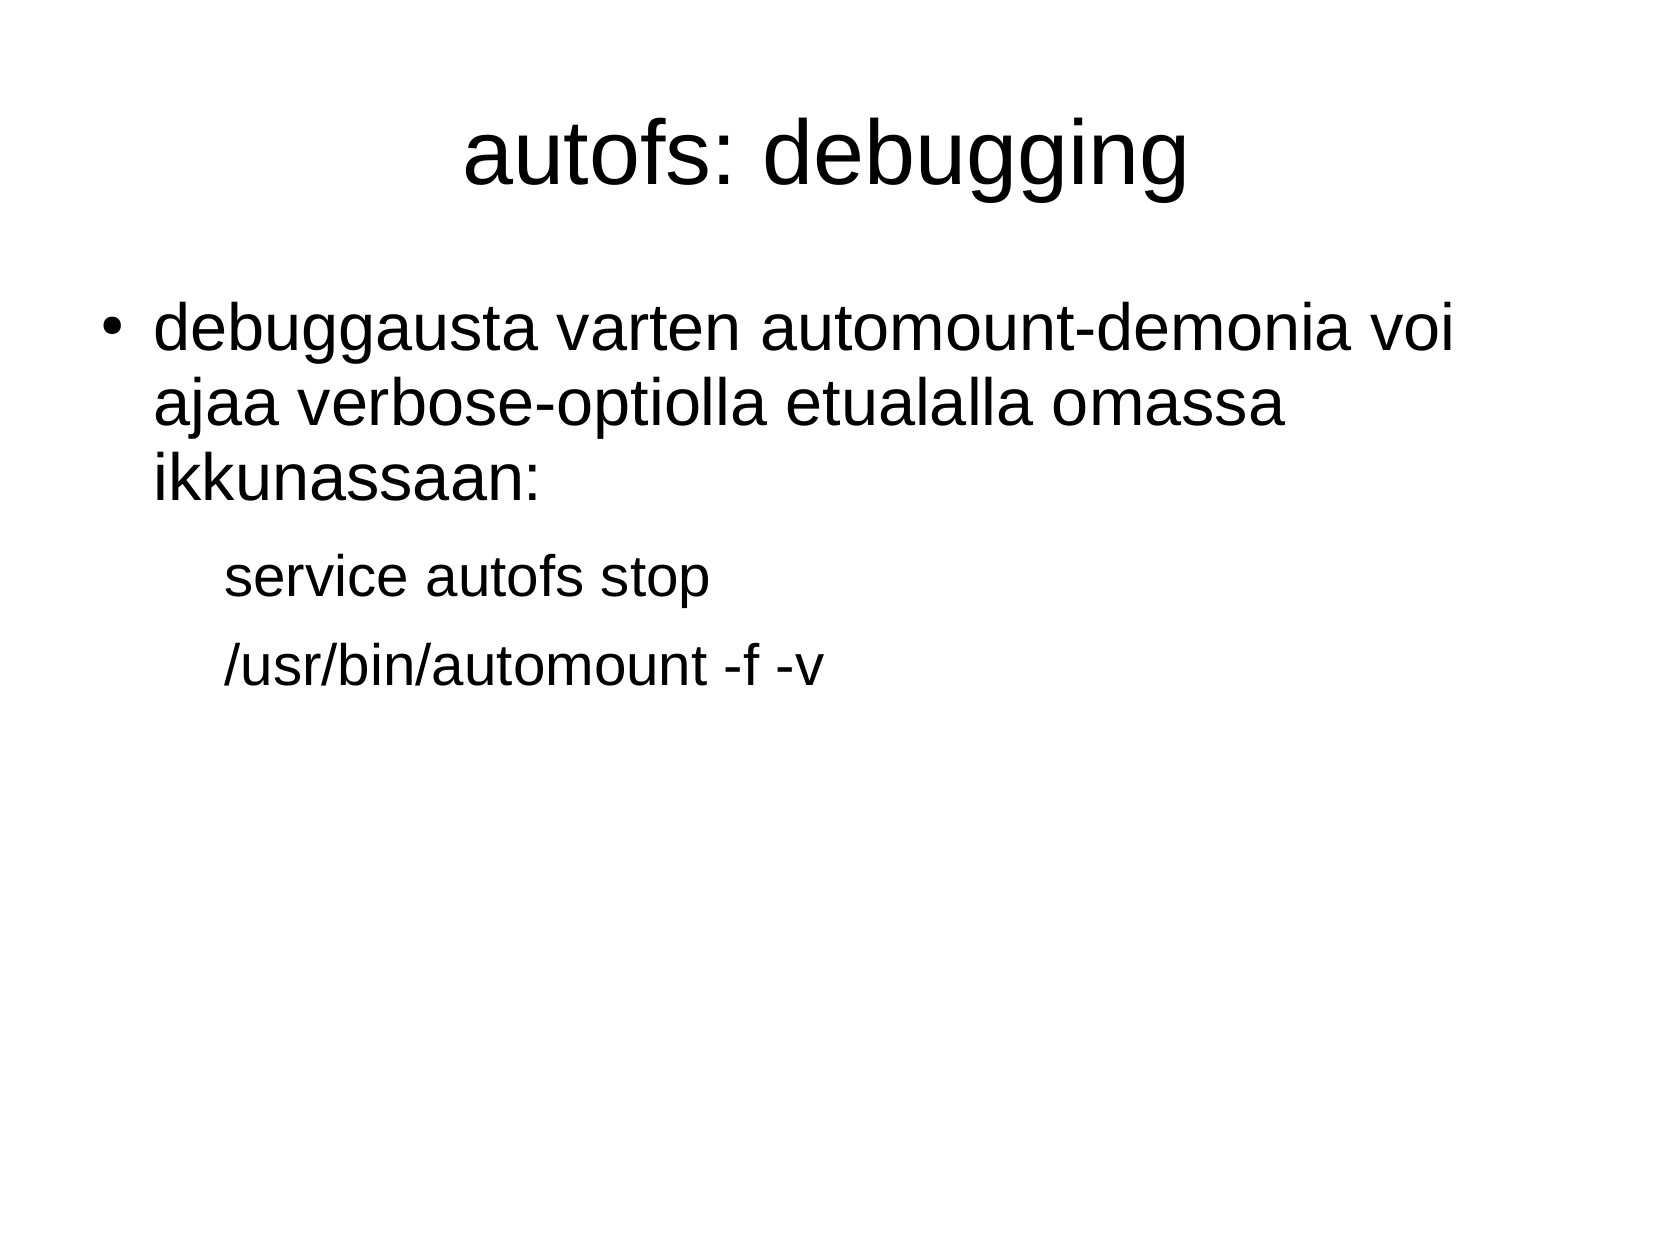

# autofs: debugging
debuggausta varten automount-demonia voi ajaa verbose-optiolla etualalla omassa ikkunassaan:
service autofs stop
/usr/bin/automount -f -v